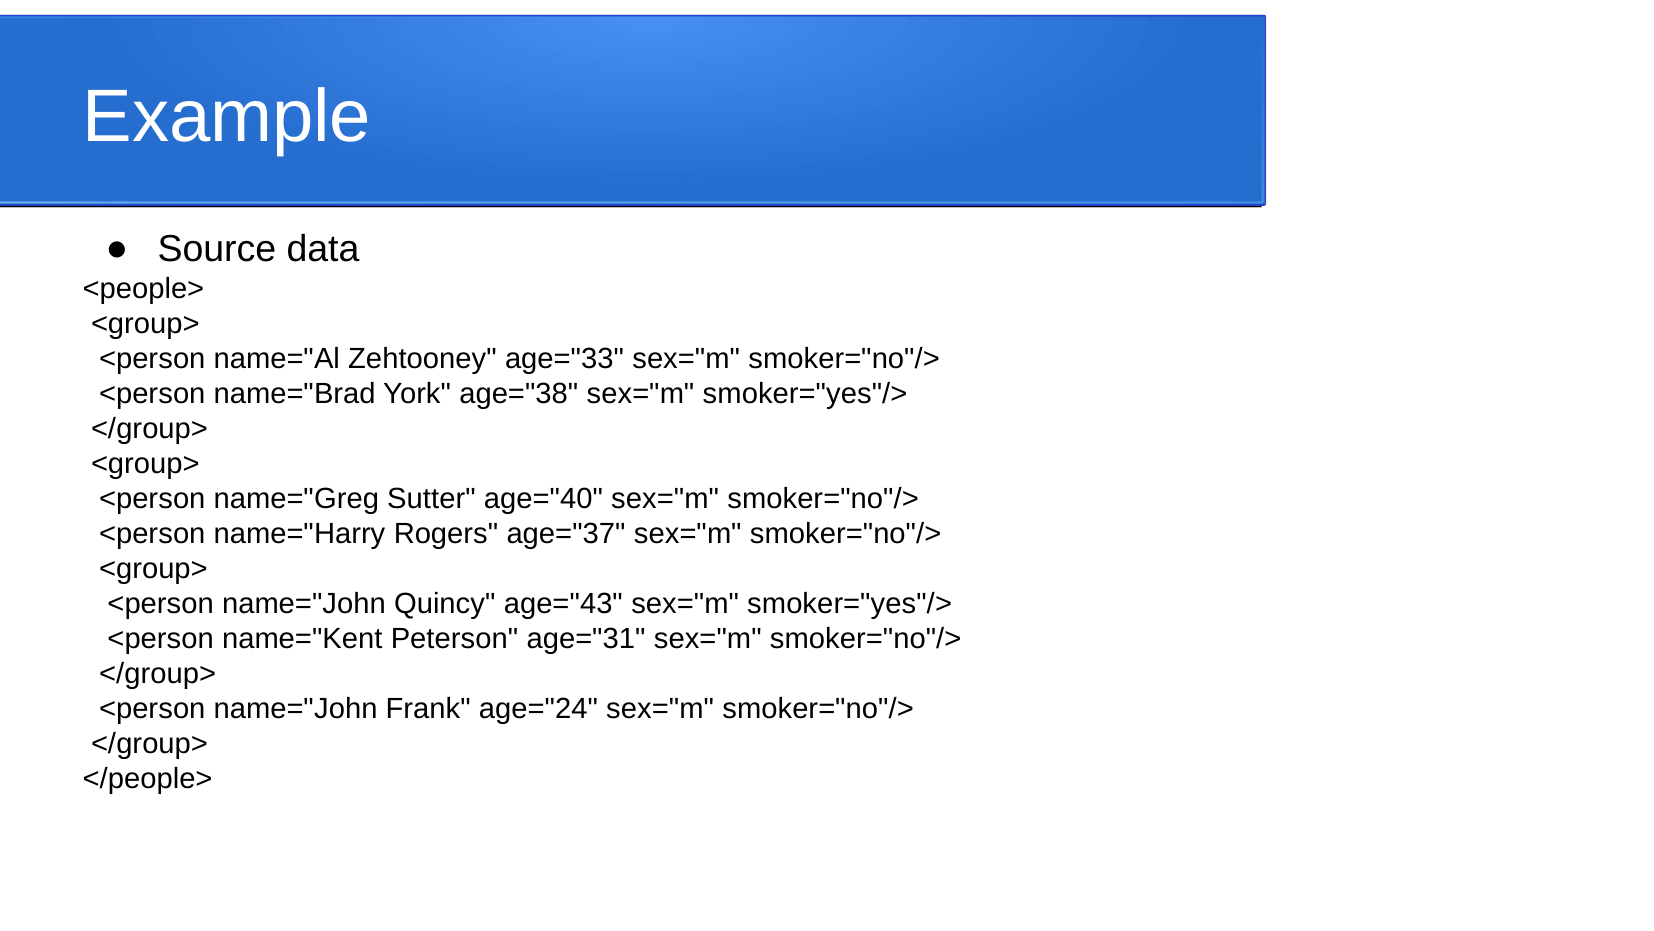

# Example
Source data
<people>
 <group>
 <person name="Al Zehtooney" age="33" sex="m" smoker="no"/>
 <person name="Brad York" age="38" sex="m" smoker="yes"/>
 </group>
 <group>
 <person name="Greg Sutter" age="40" sex="m" smoker="no"/>
 <person name="Harry Rogers" age="37" sex="m" smoker="no"/>
 <group>
 <person name="John Quincy" age="43" sex="m" smoker="yes"/>
 <person name="Kent Peterson" age="31" sex="m" smoker="no"/>
 </group>
 <person name="John Frank" age="24" sex="m" smoker="no"/>
 </group>
</people>